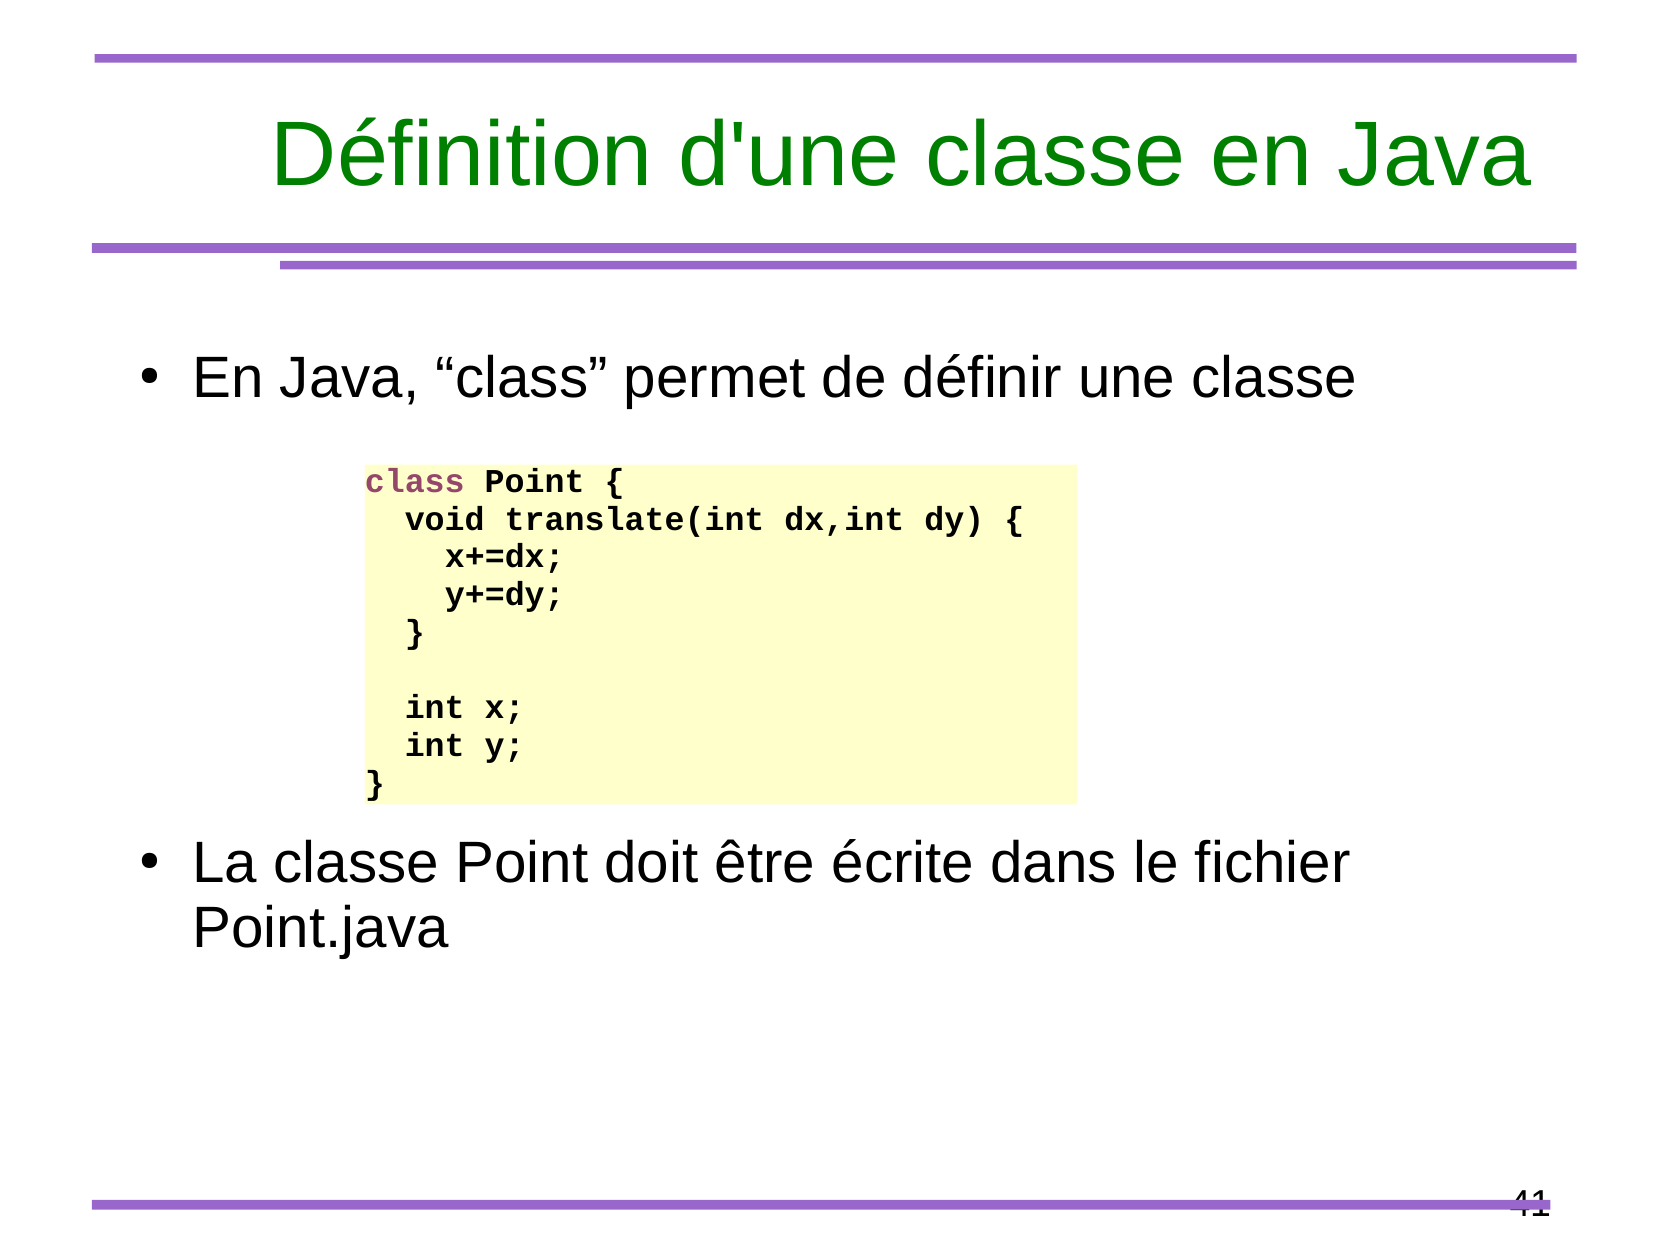

# Définition d'une classe en Java
En Java, “class” permet de définir une classe
La classe Point doit être écrite dans le fichier Point.java
class Point {
 void translate(int dx,int dy) {
 x+=dx;
 y+=dy;
 }
 int x;
 int y;
}